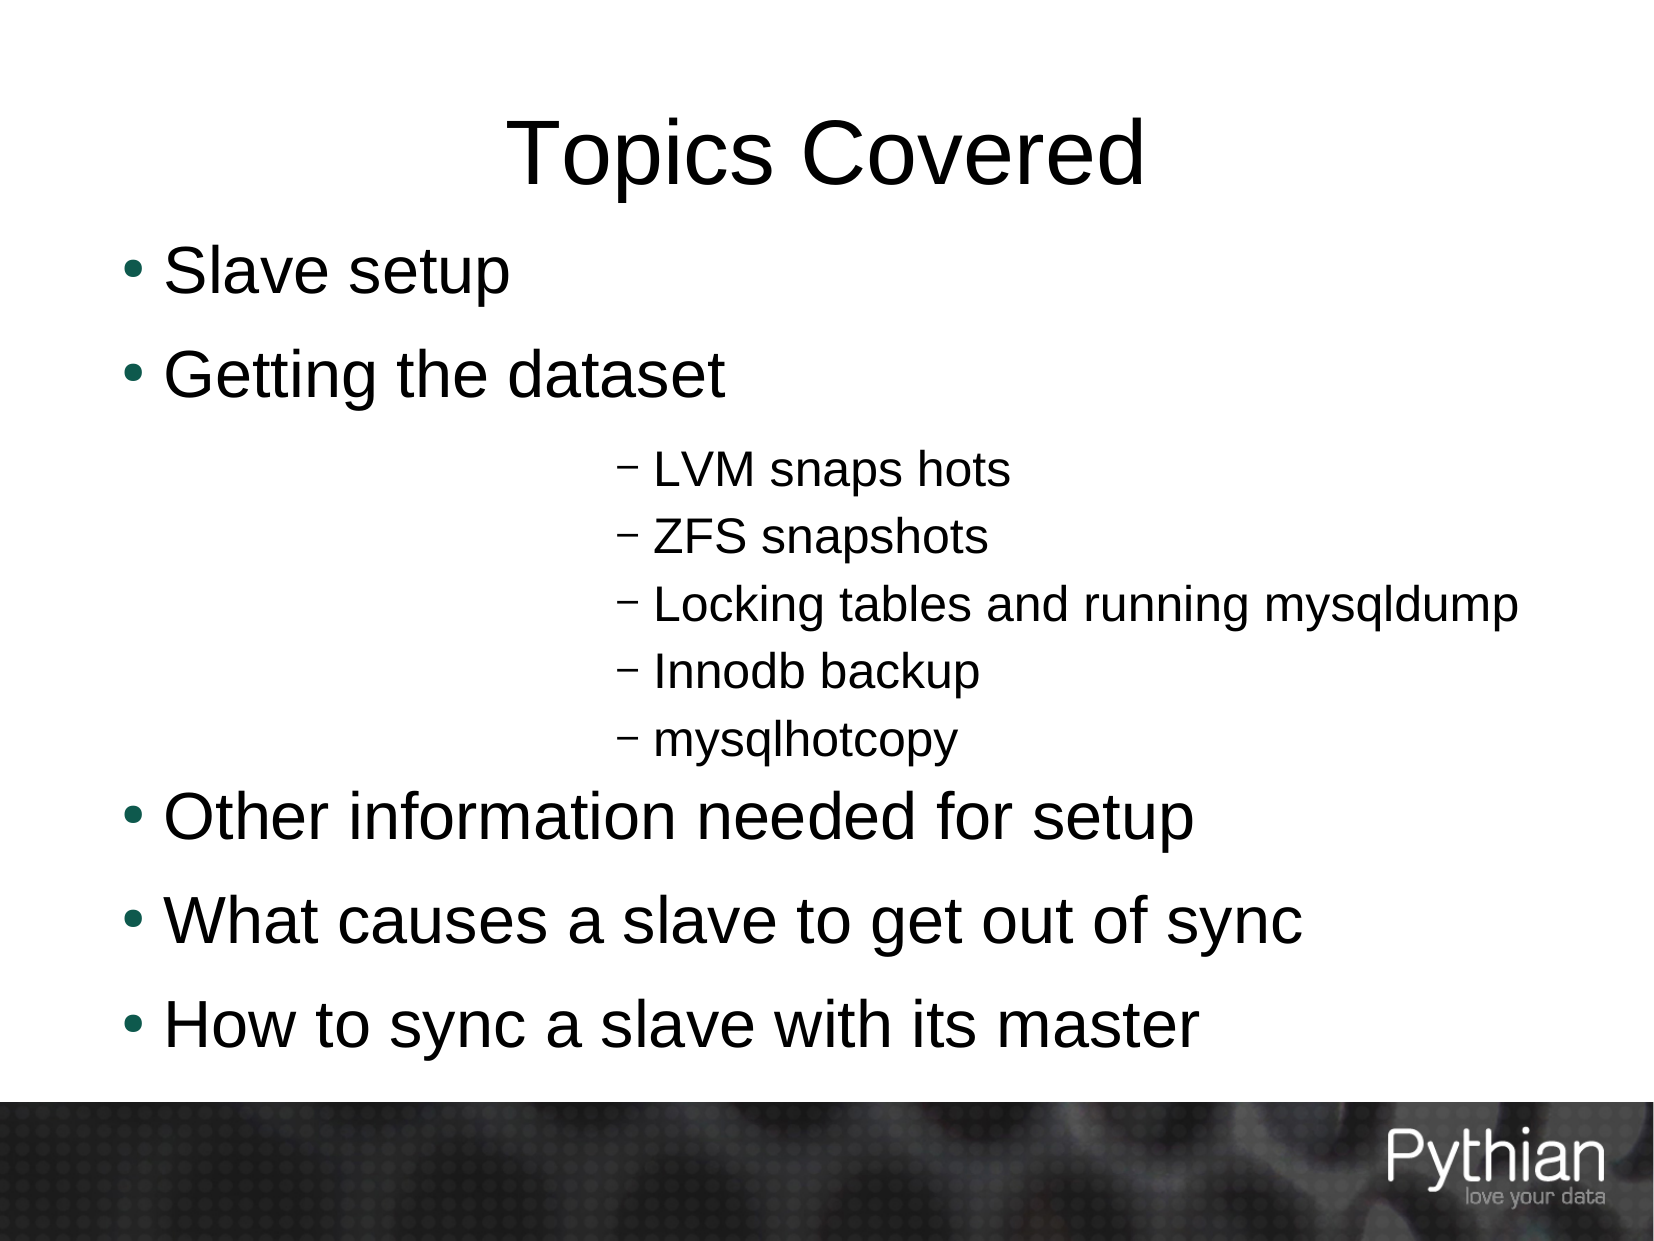

# Topics Covered
 Slave setup
 Getting the dataset
LVM snaps hots
ZFS snapshots
Locking tables and running mysqldump
Innodb backup
mysqlhotcopy
 Other information needed for setup
 What causes a slave to get out of sync
 How to sync a slave with its master